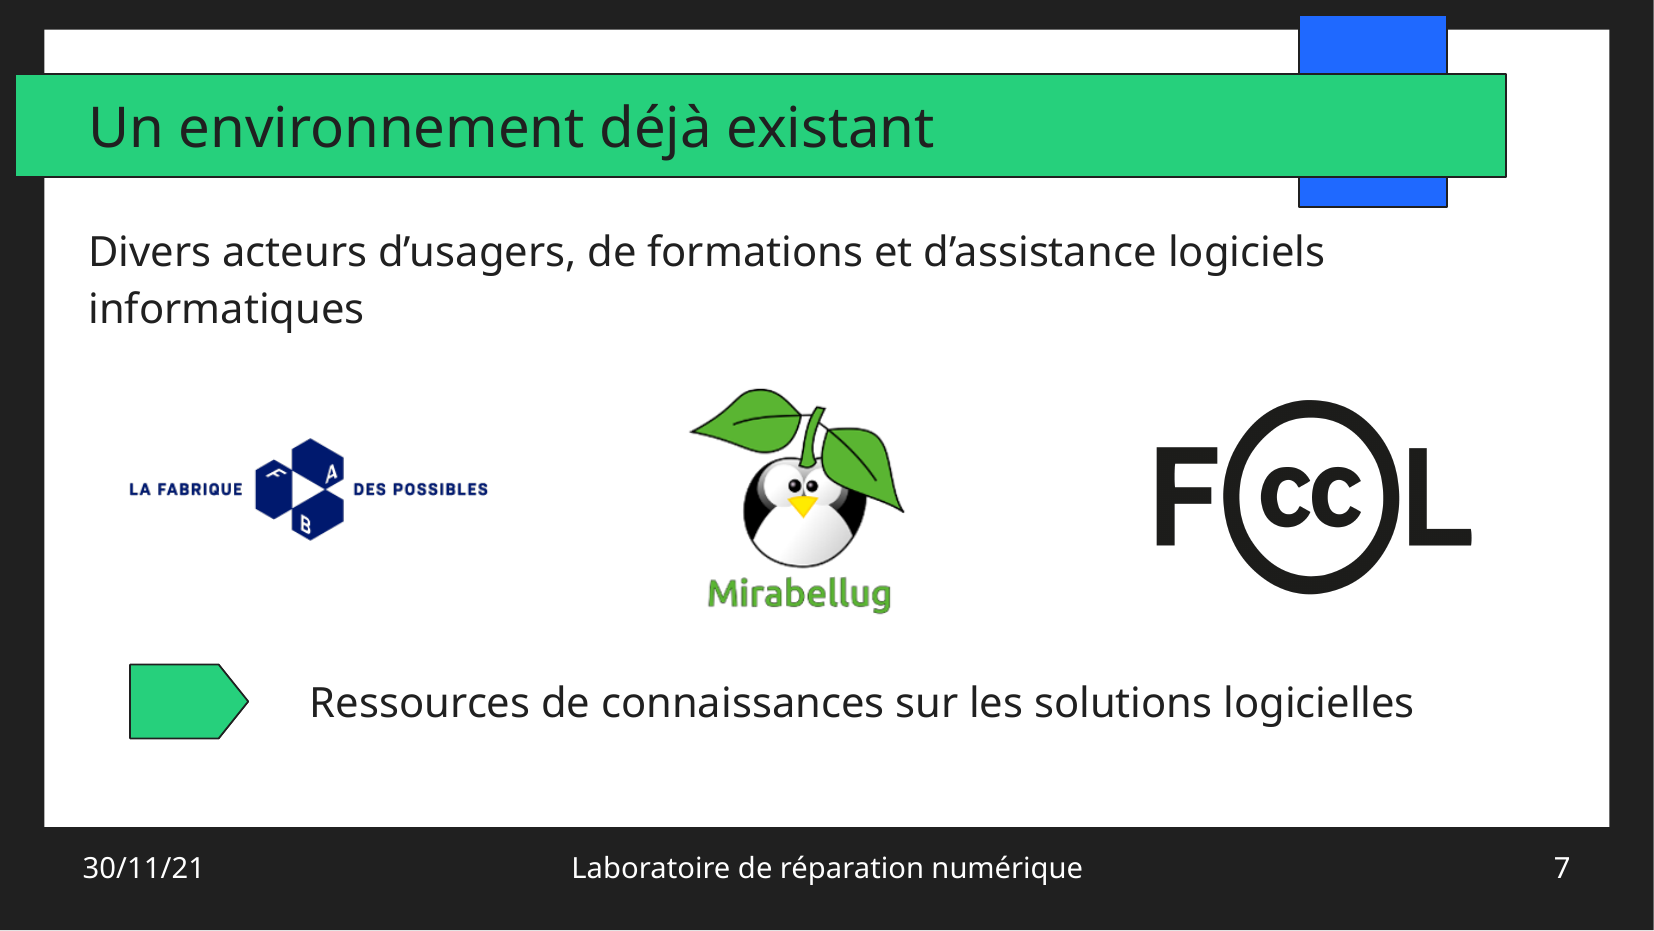

# Un environnement déjà existant
Divers acteurs d’usagers, de formations et d’assistance logiciels informatiques
			Ressources de connaissances sur les solutions logicielles
30/11/21
Laboratoire de réparation numérique
7